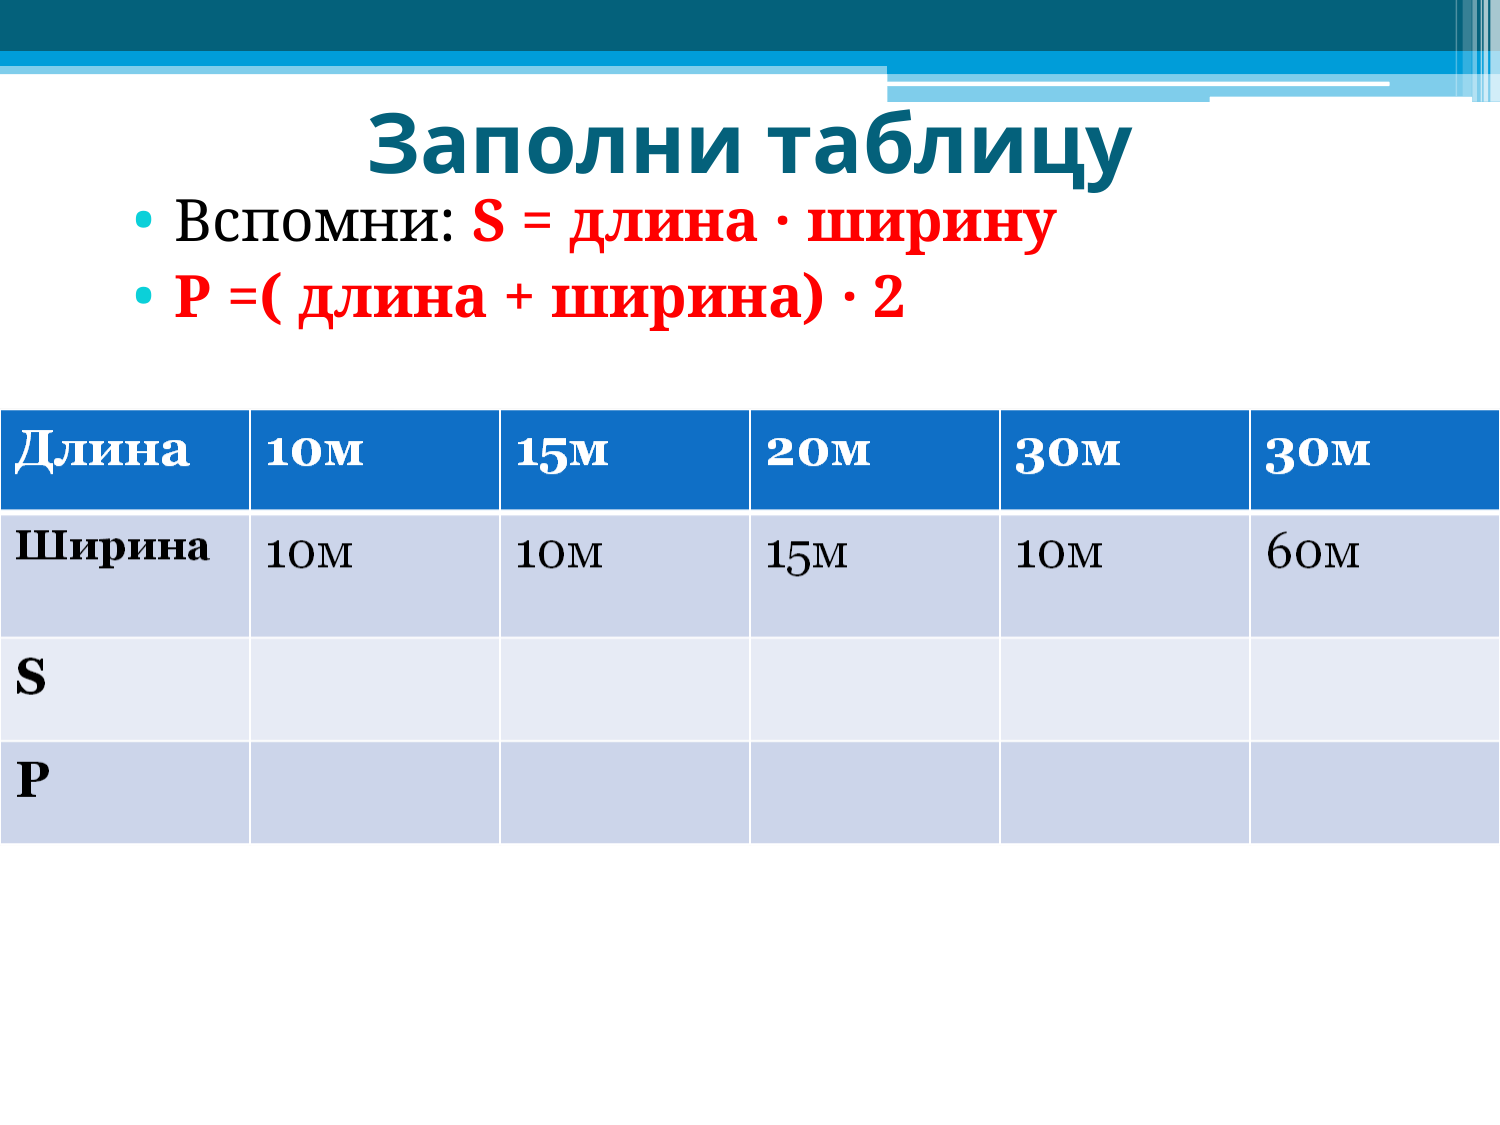

# Заполни таблицу
Вспомни: S = длина · ширину
Р =( длина + ширина) · 2